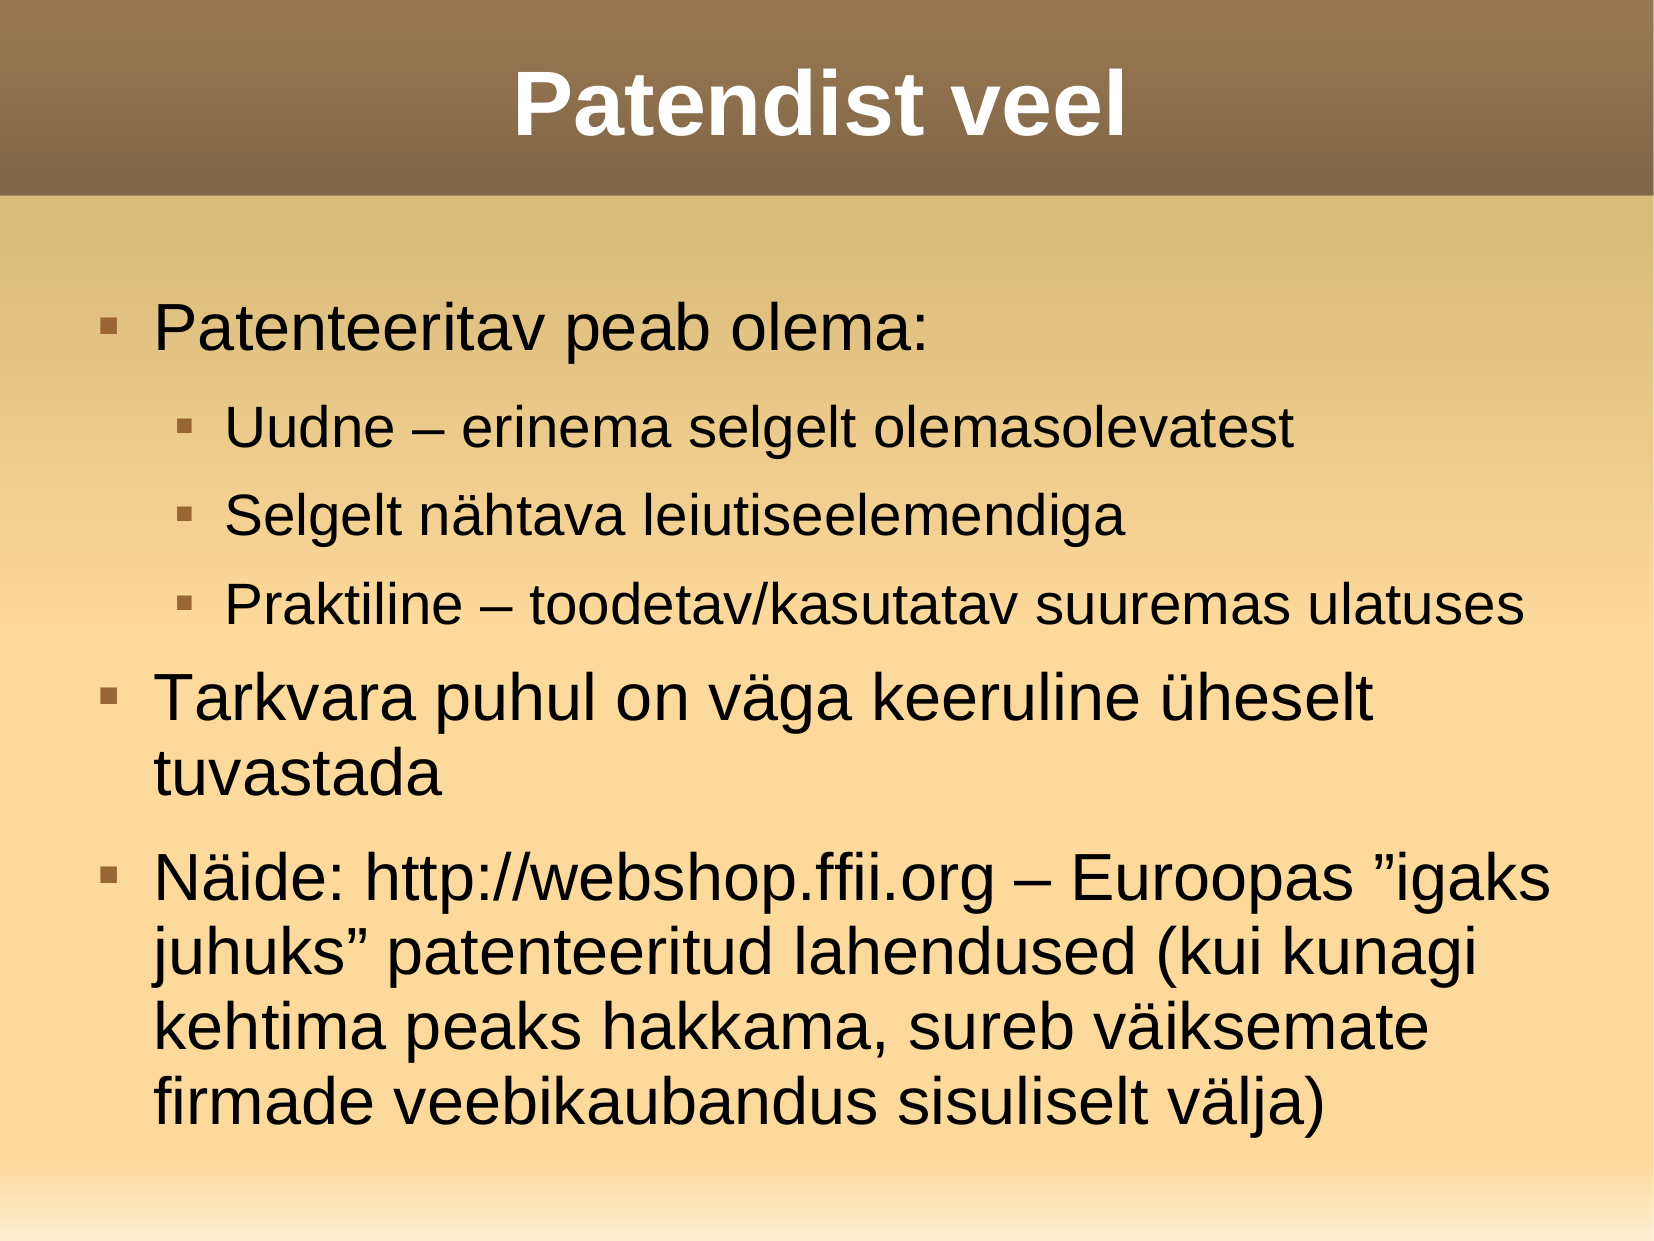

# Patendist veel
Patenteeritav peab olema:
Uudne – erinema selgelt olemasolevatest
Selgelt nähtava leiutiseelemendiga
Praktiline – toodetav/kasutatav suuremas ulatuses
Tarkvara puhul on väga keeruline üheselt tuvastada
Näide: http://webshop.ffii.org – Euroopas ”igaks juhuks” patenteeritud lahendused (kui kunagi kehtima peaks hakkama, sureb väiksemate firmade veebikaubandus sisuliselt välja)